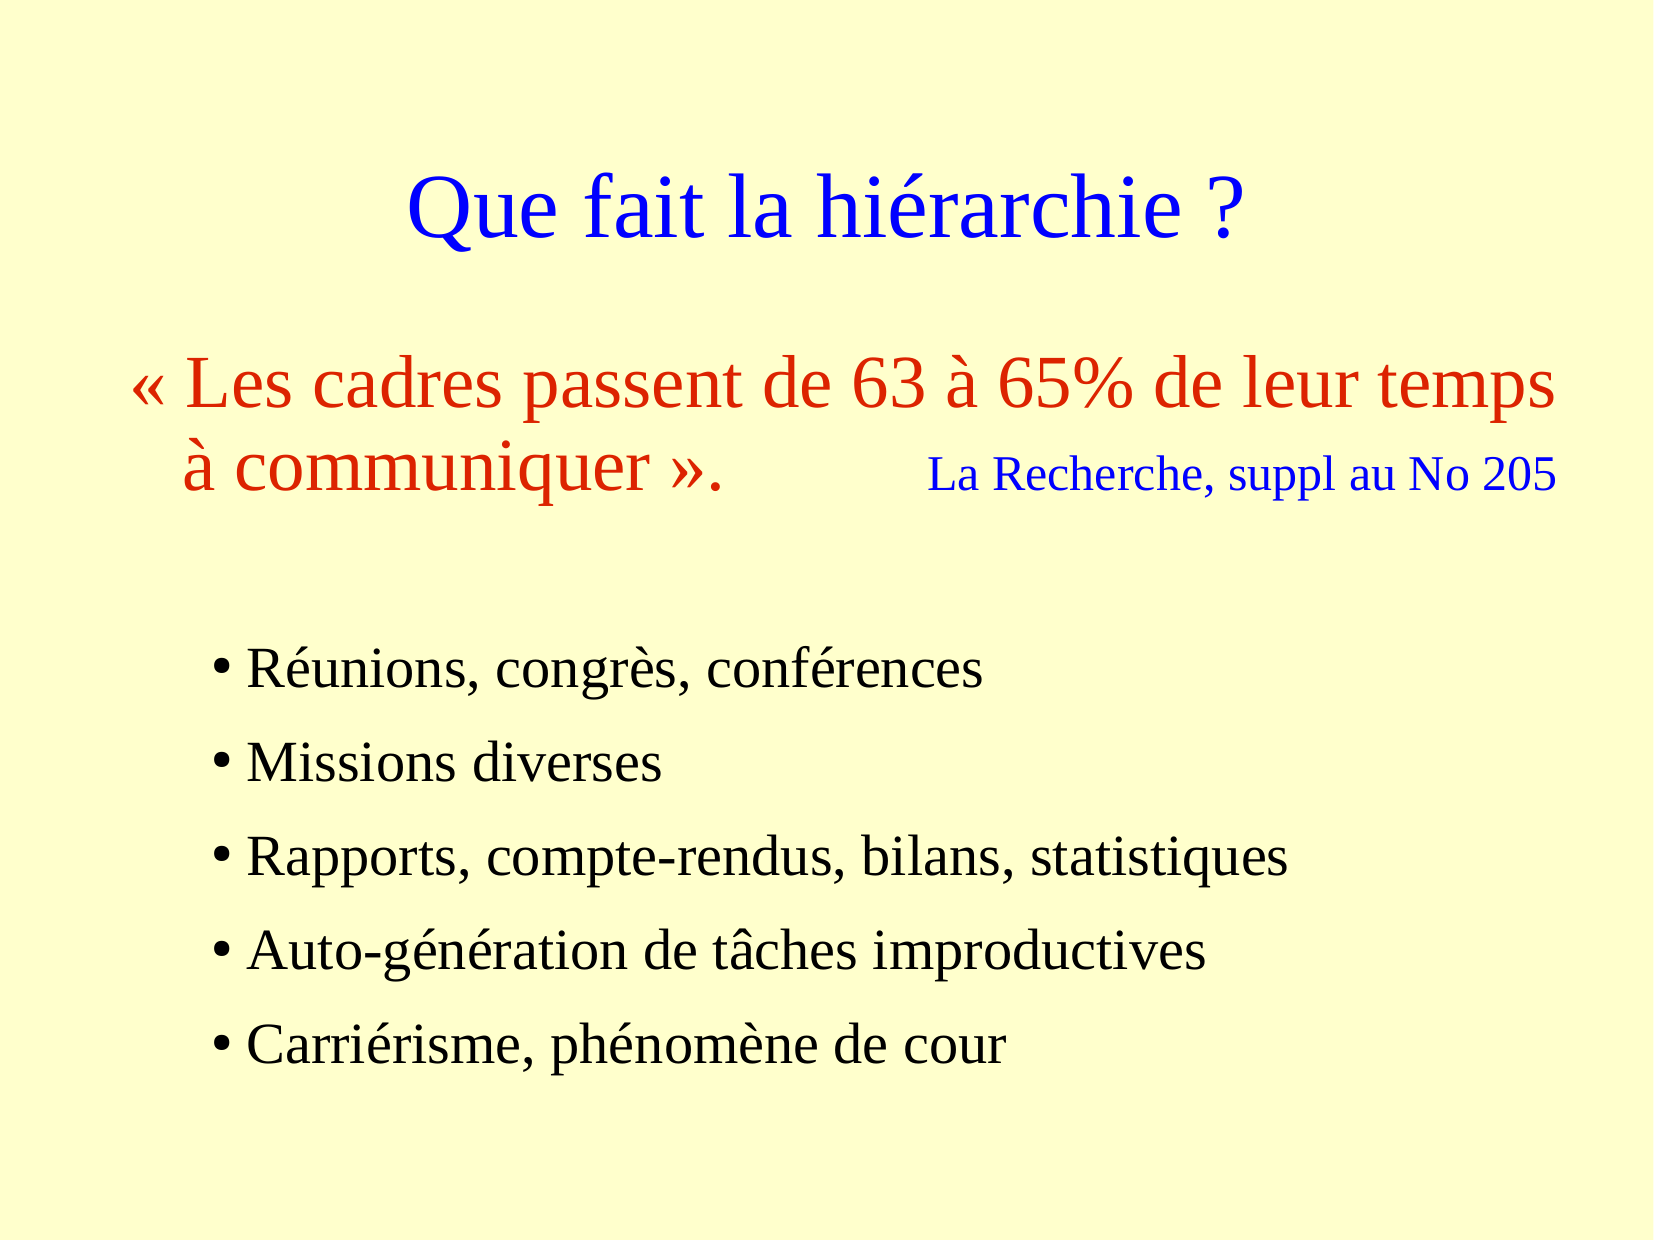

# Que fait la hiérarchie ?
« Les cadres passent de 63 à 65% de leur temps à communiquer ». La Recherche, suppl au No 205
 Réunions, congrès, conférences
 Missions diverses
 Rapports, compte-rendus, bilans, statistiques
 Auto-génération de tâches improductives
 Carriérisme, phénomène de cour